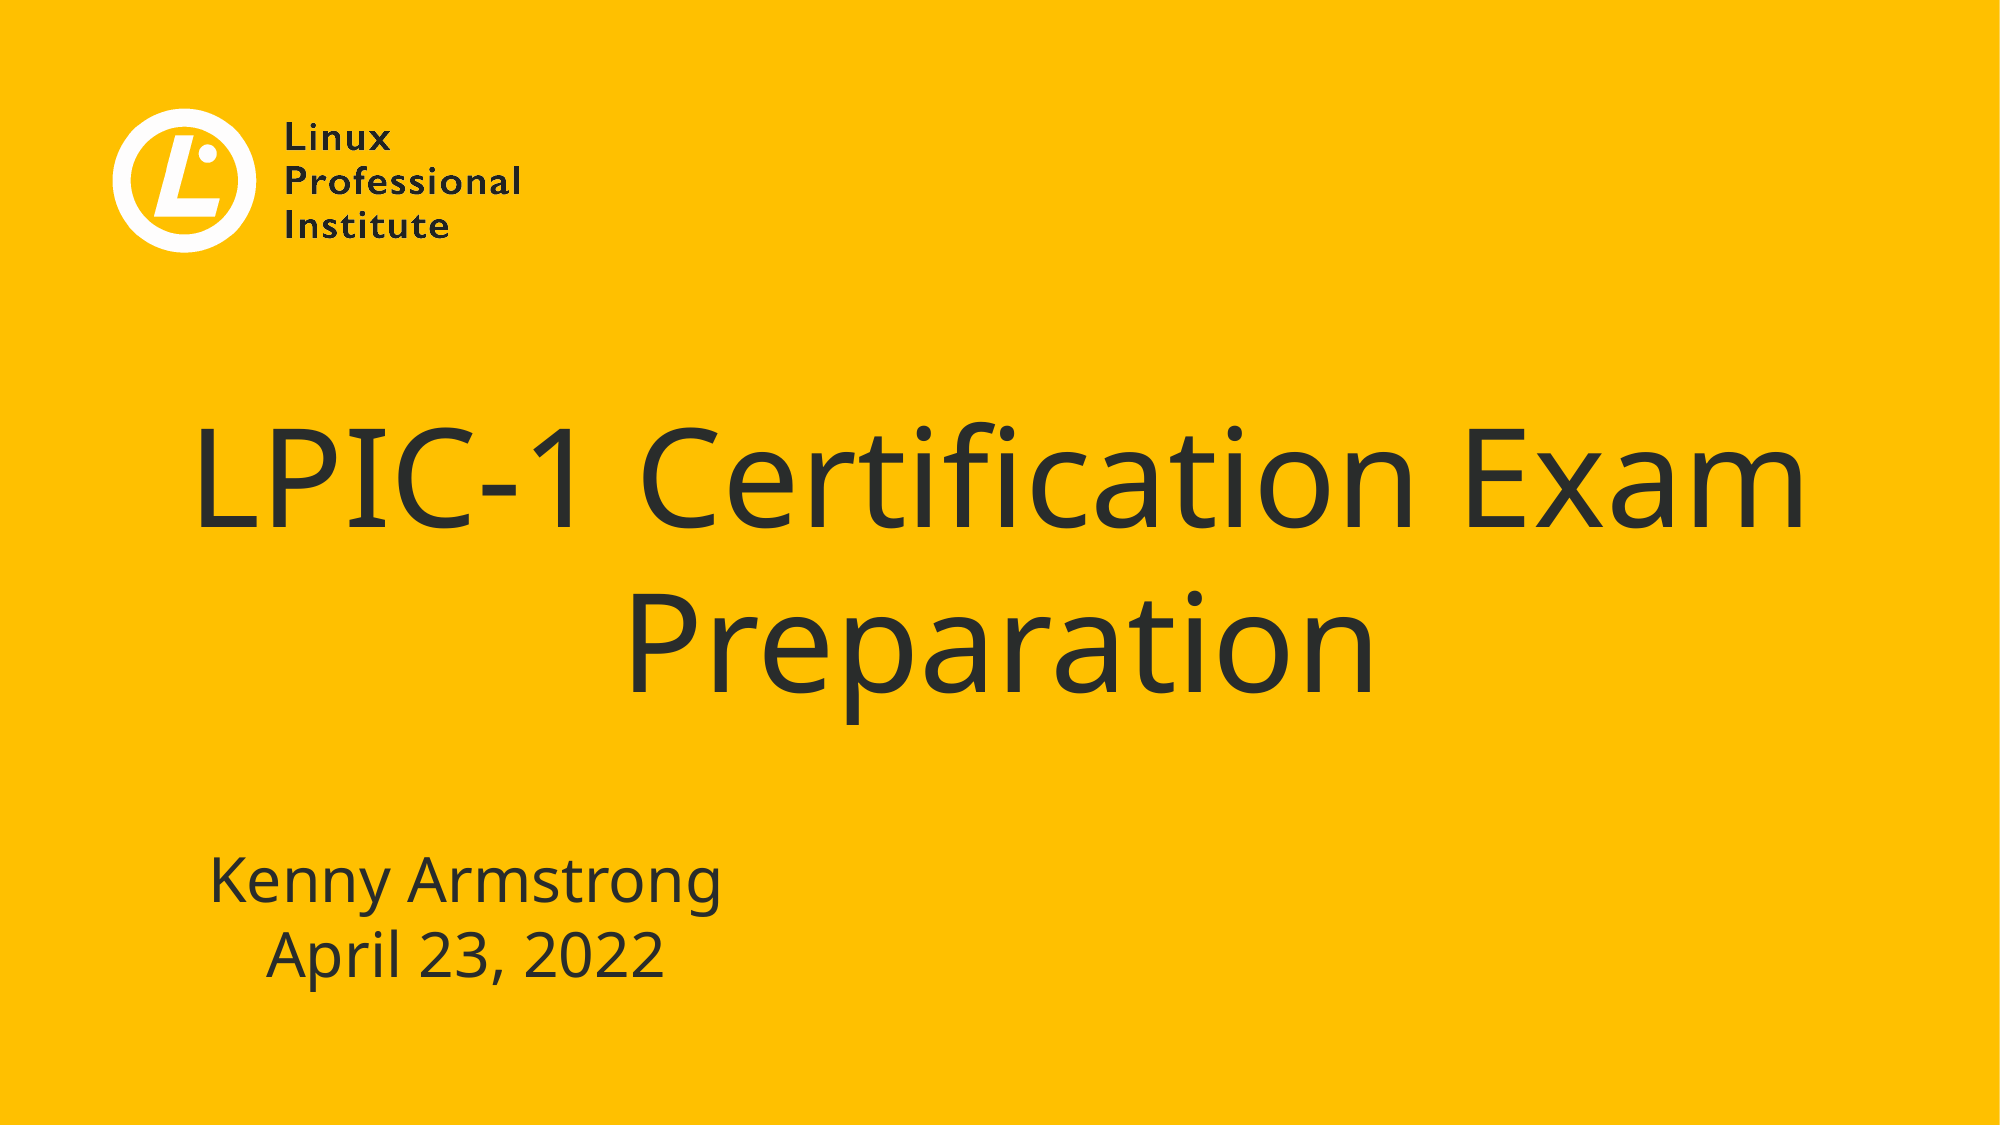

LPIC-1 Certification Exam Preparation
Kenny Armstrong
April 23, 2022